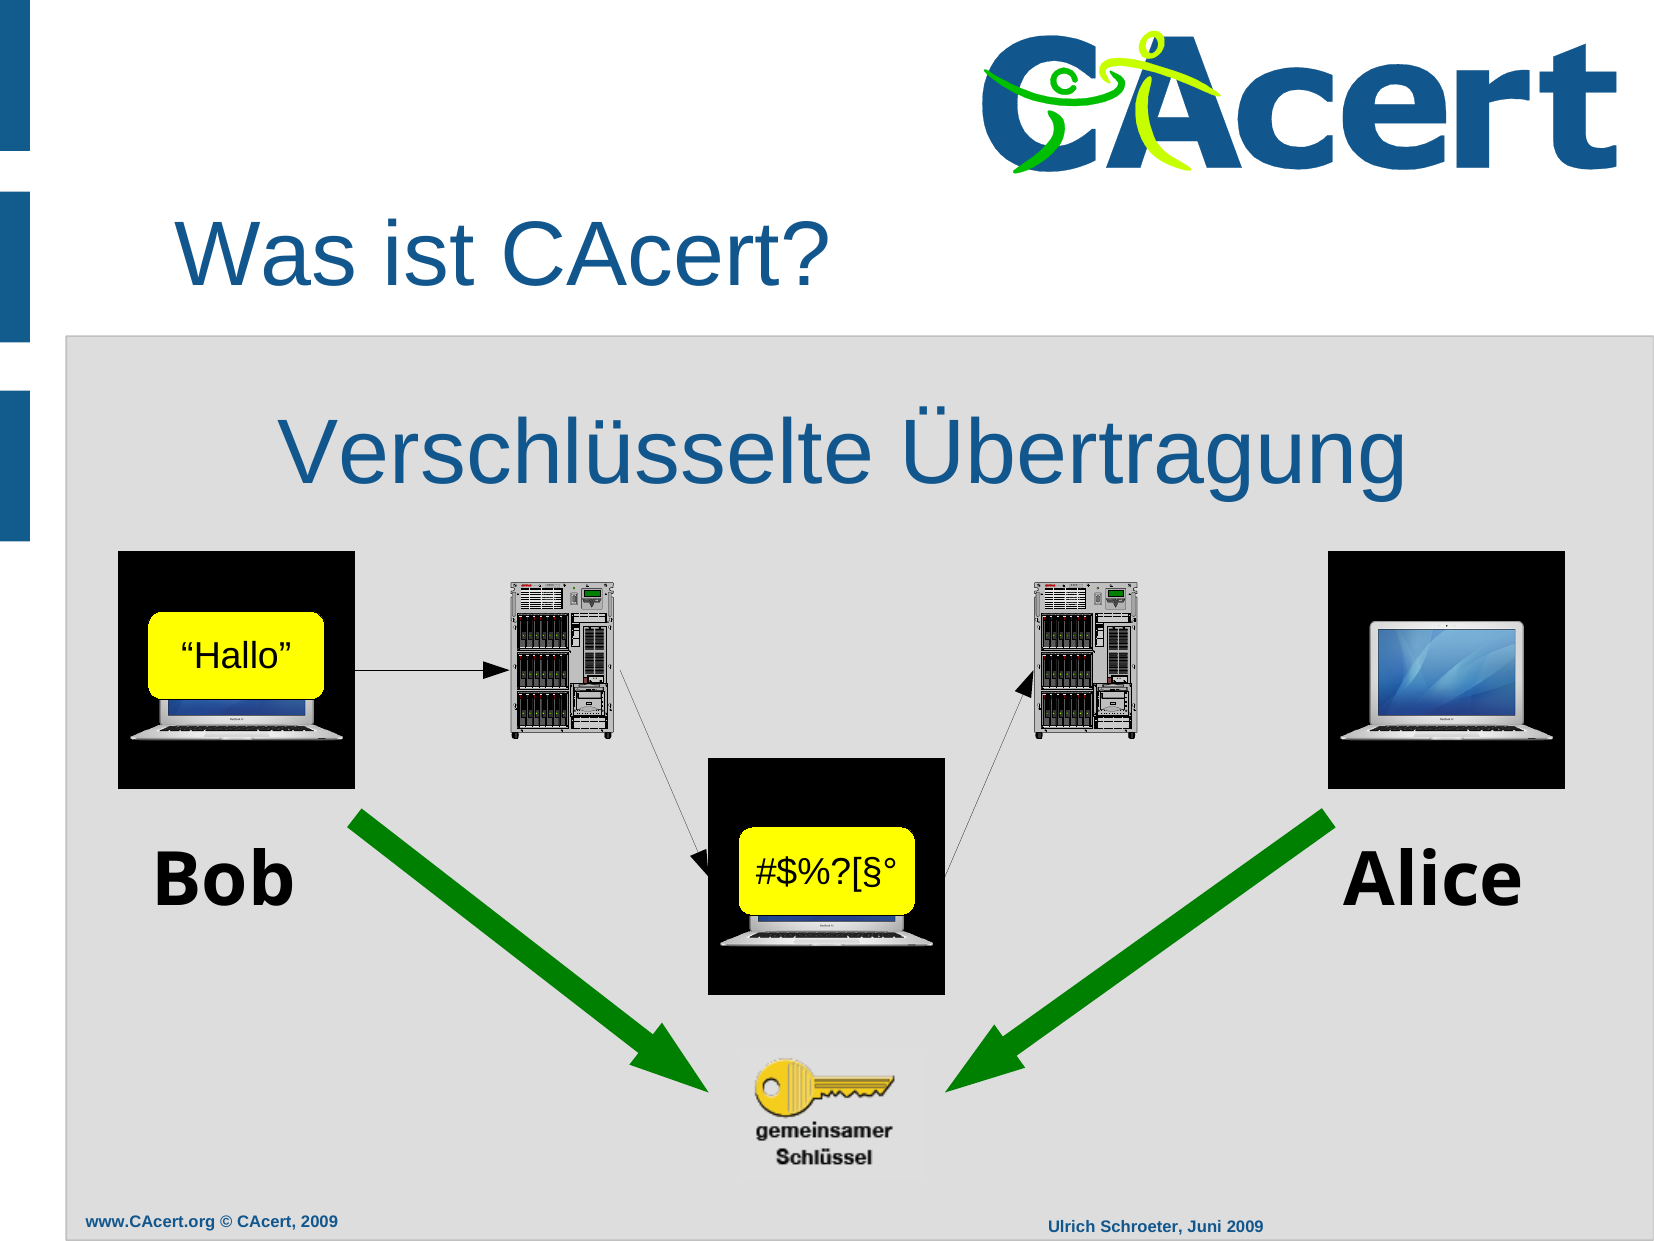

Was ist CAcert?
# Verschlüsselte Übertragung
“Hallo”
Bob
Alice
#$%?[§°